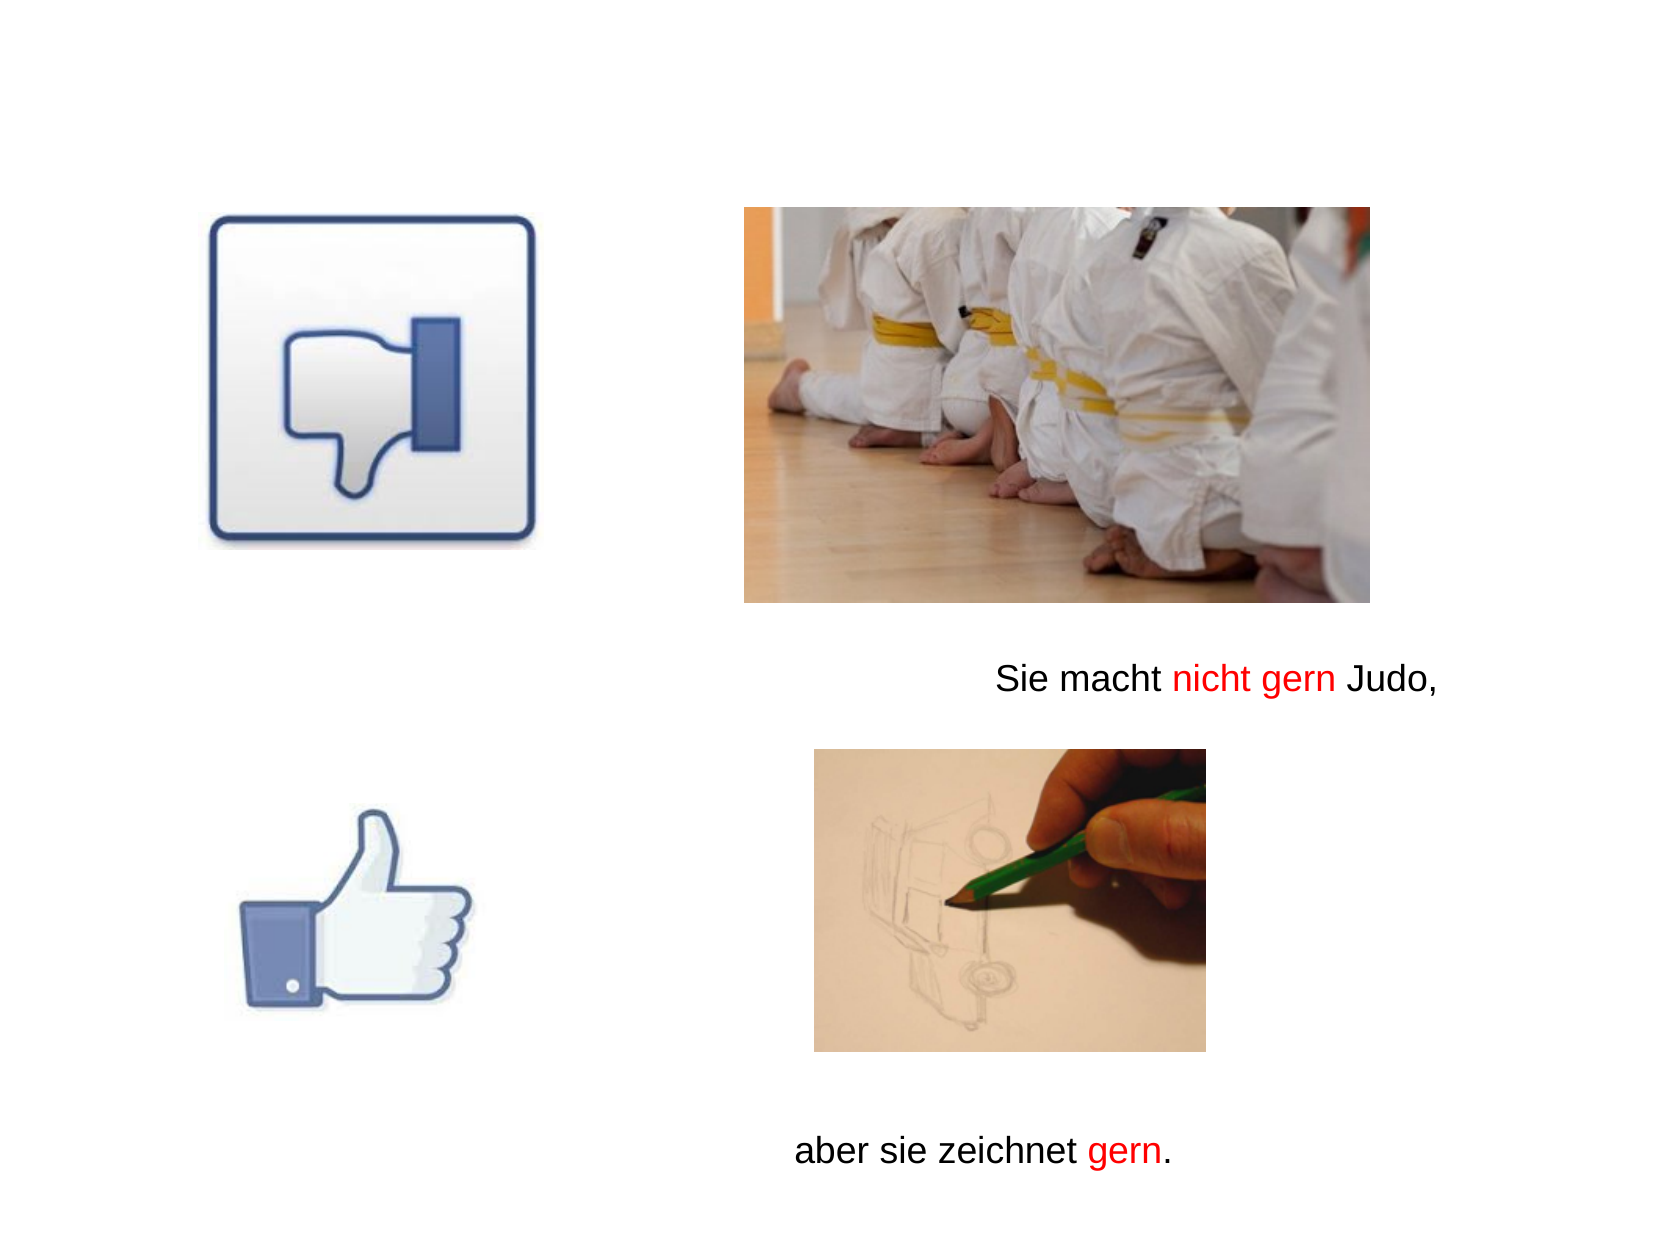

Sie macht nicht gern Judo,
aber sie zeichnet gern.